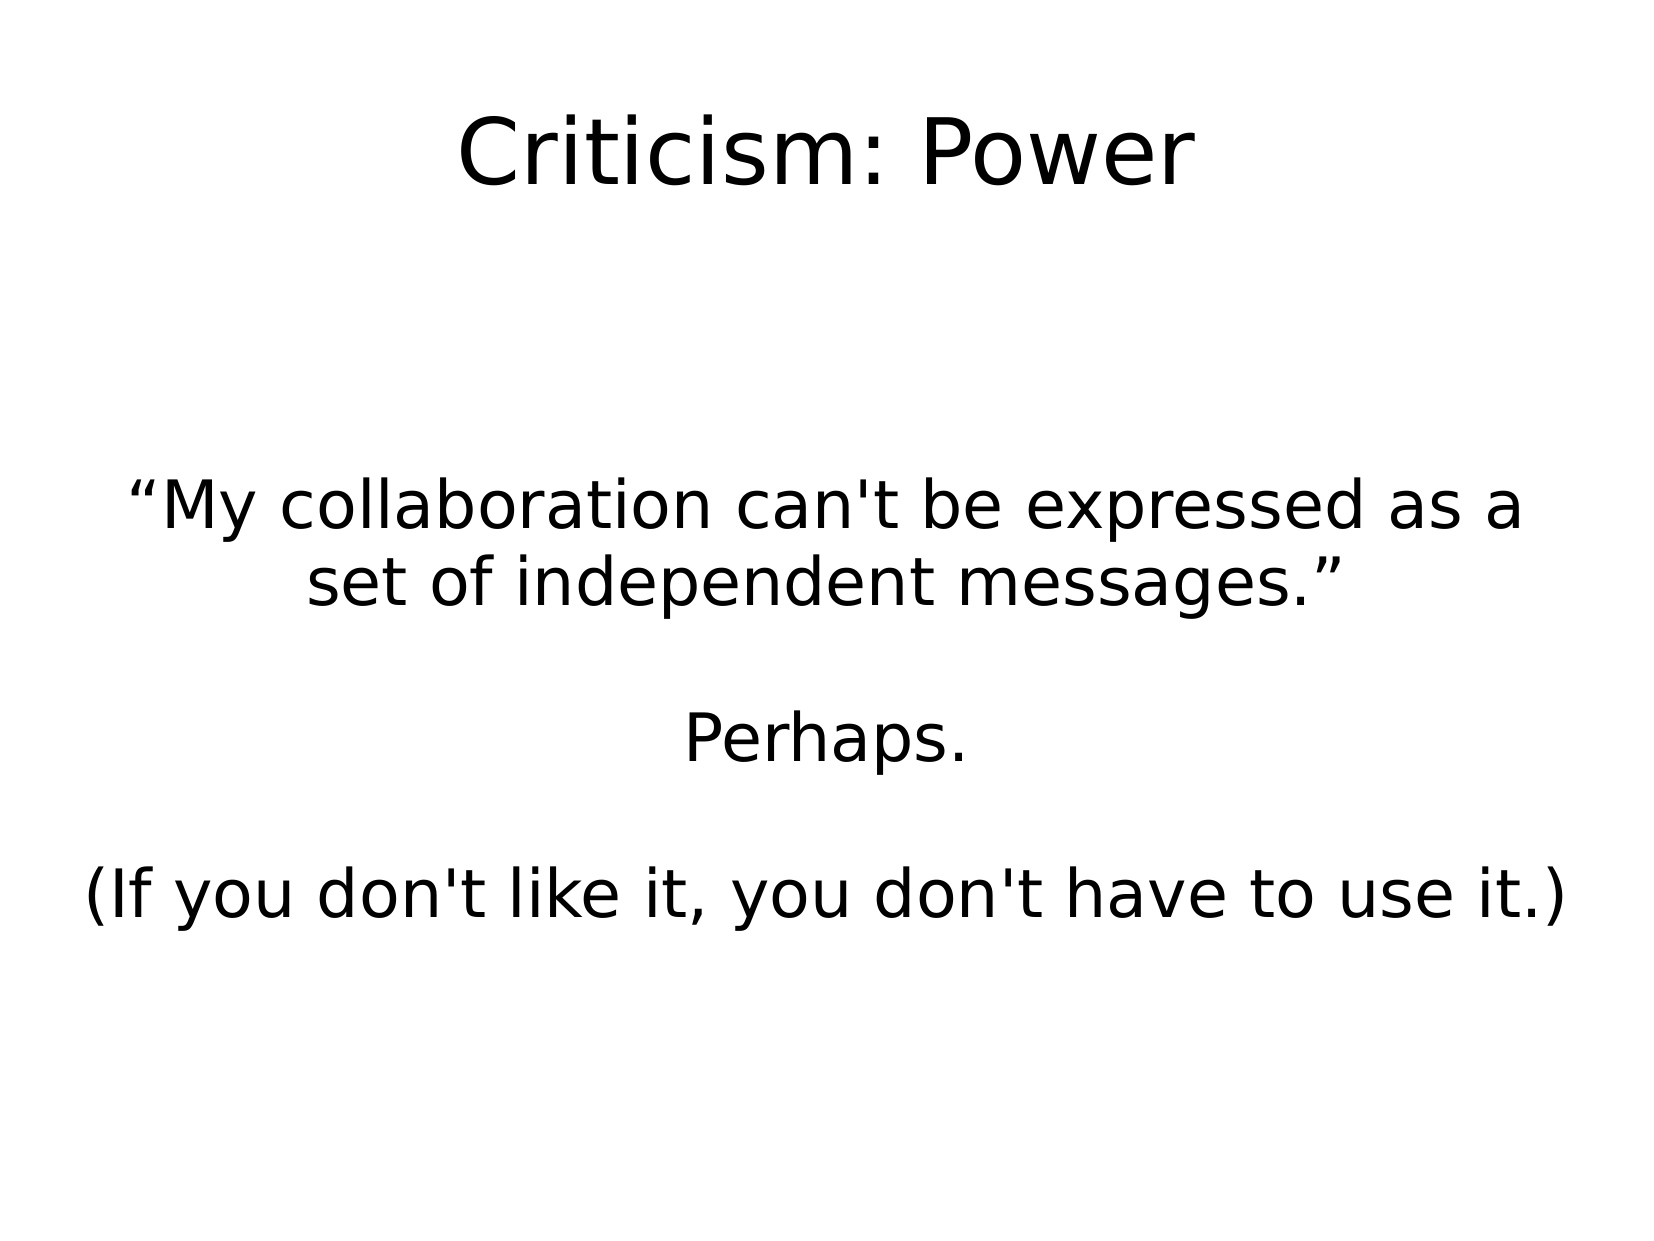

# Criticism: Power
“My collaboration can't be expressed as a set of independent messages.”
Perhaps.
(If you don't like it, you don't have to use it.)